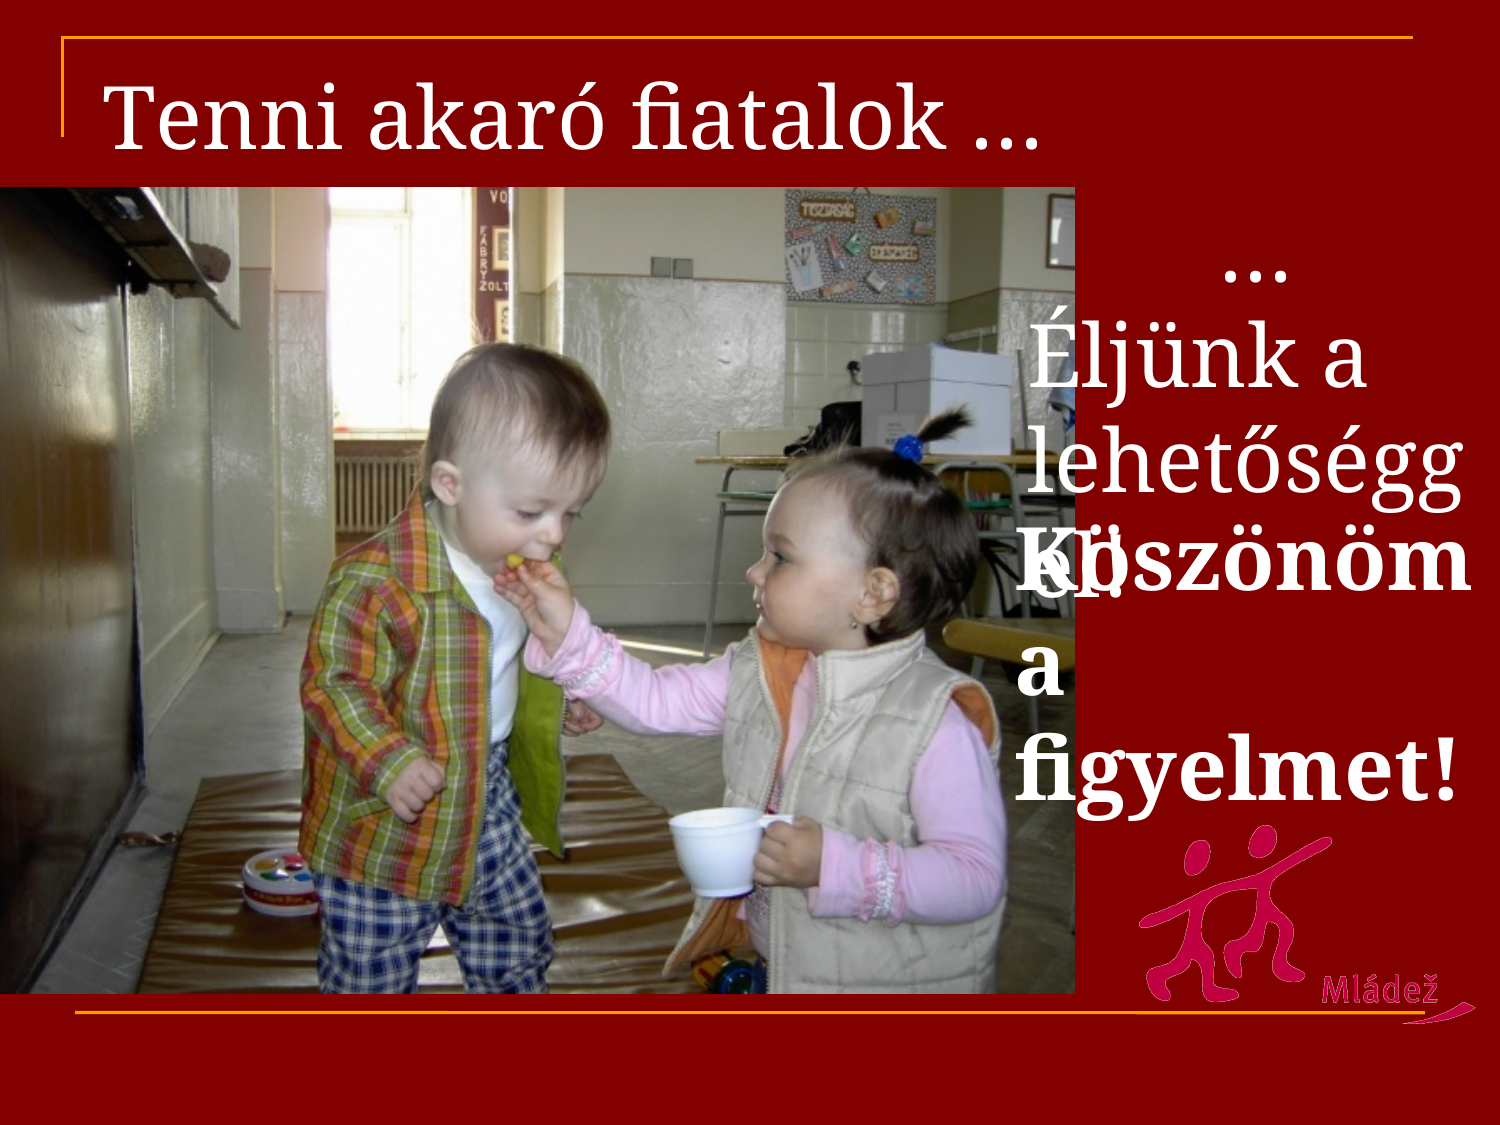

Tenni akaró fiatalok …
…
Éljünk a lehetőséggel!
Köszönöm a figyelmet!